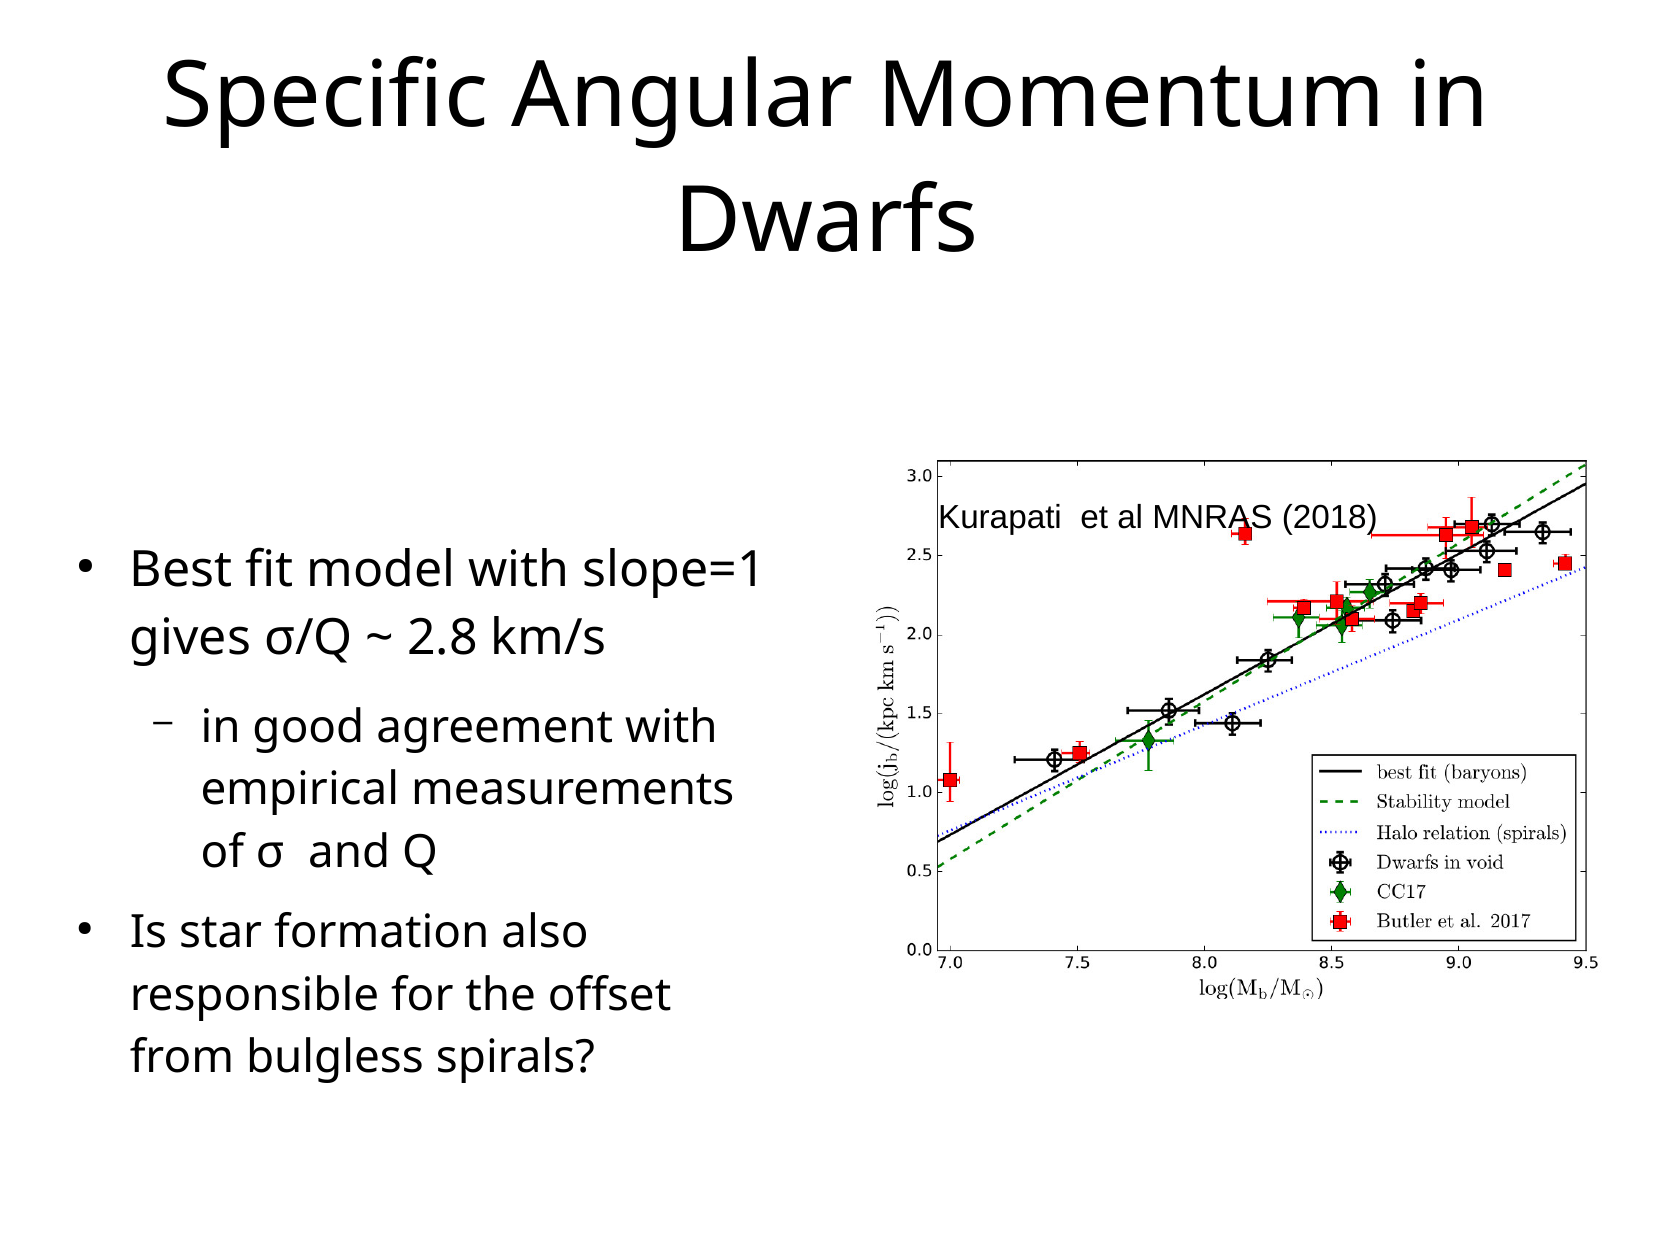

# Specific Angular Momentum in Dwarfs
Best fit model with slope=1 gives σ/Q ~ 2.8 km/s
in good agreement with empirical measurements of σ and Q
Is star formation also responsible for the offset from bulgless spirals?
Kurapati et al MNRAS (2018)